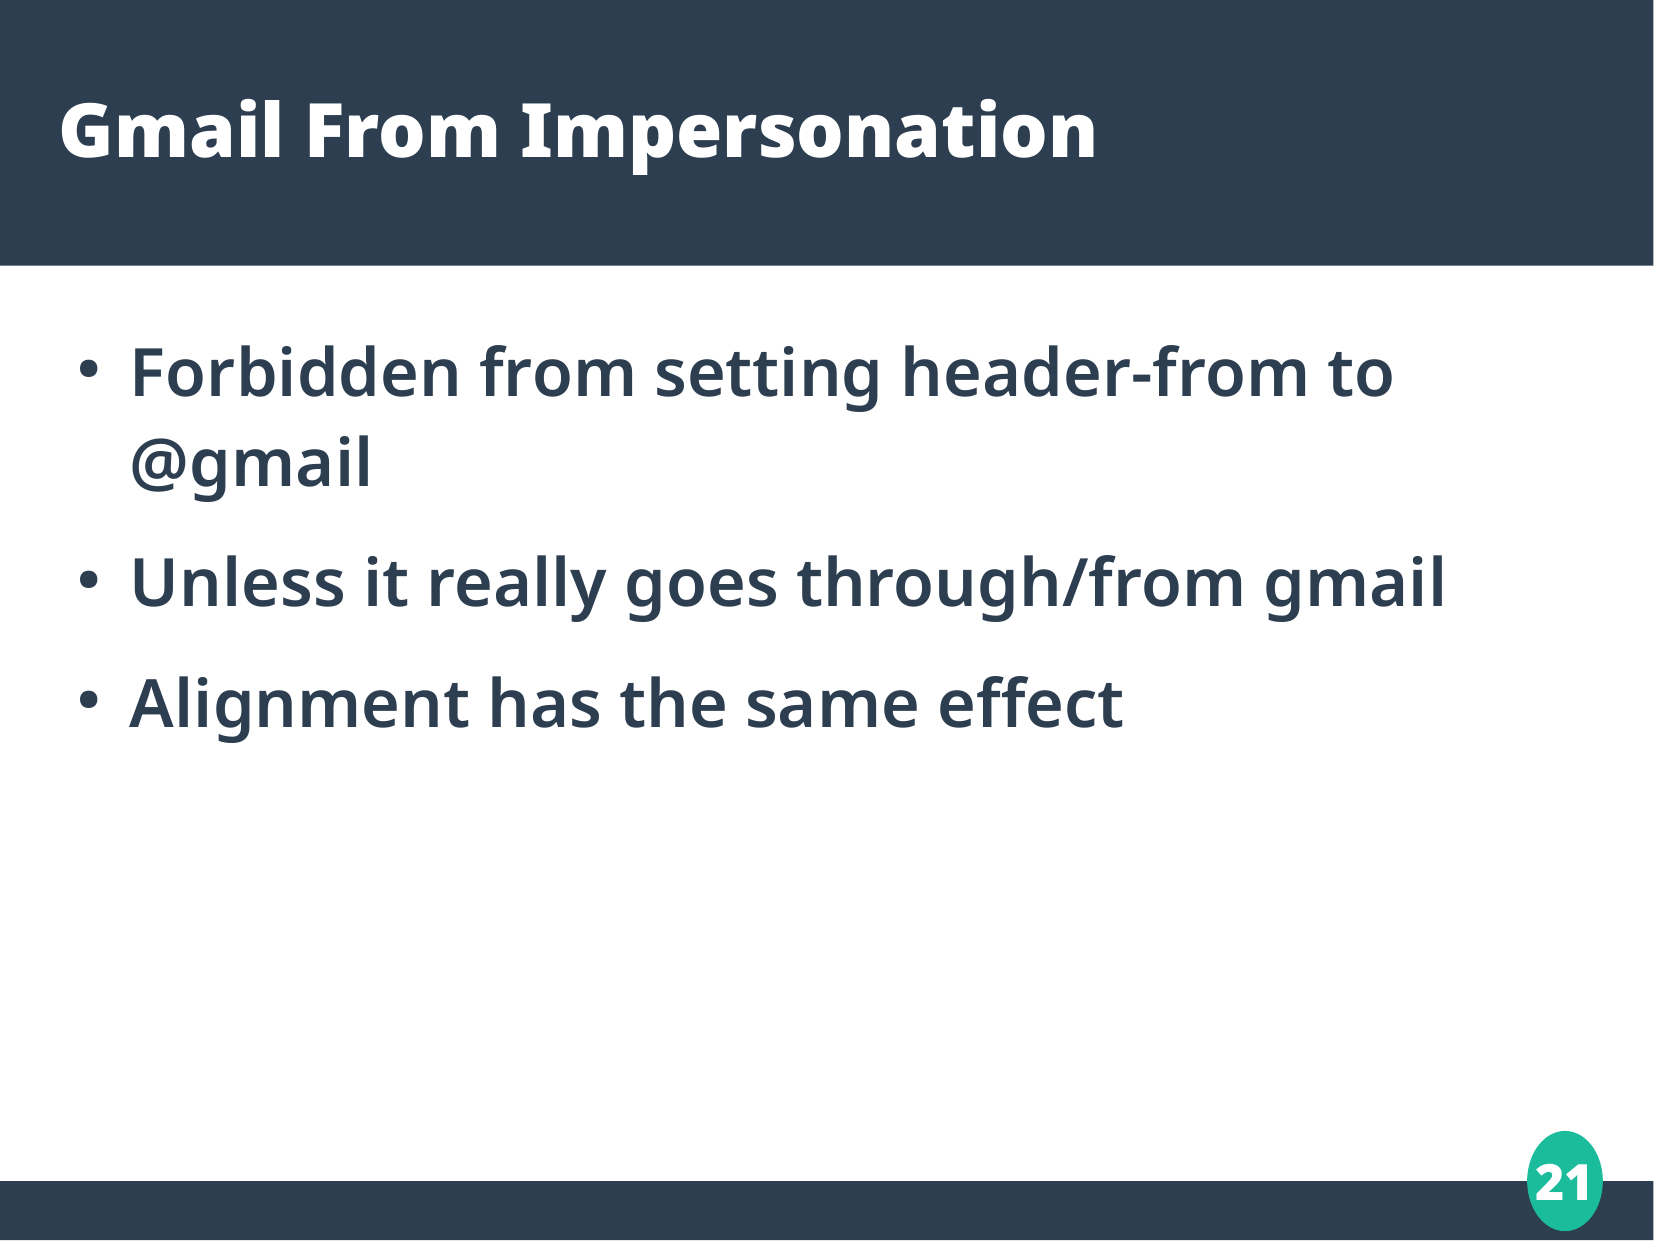

# Gmail From Impersonation
Forbidden from setting header-from to @gmail
Unless it really goes through/from gmail
Alignment has the same effect